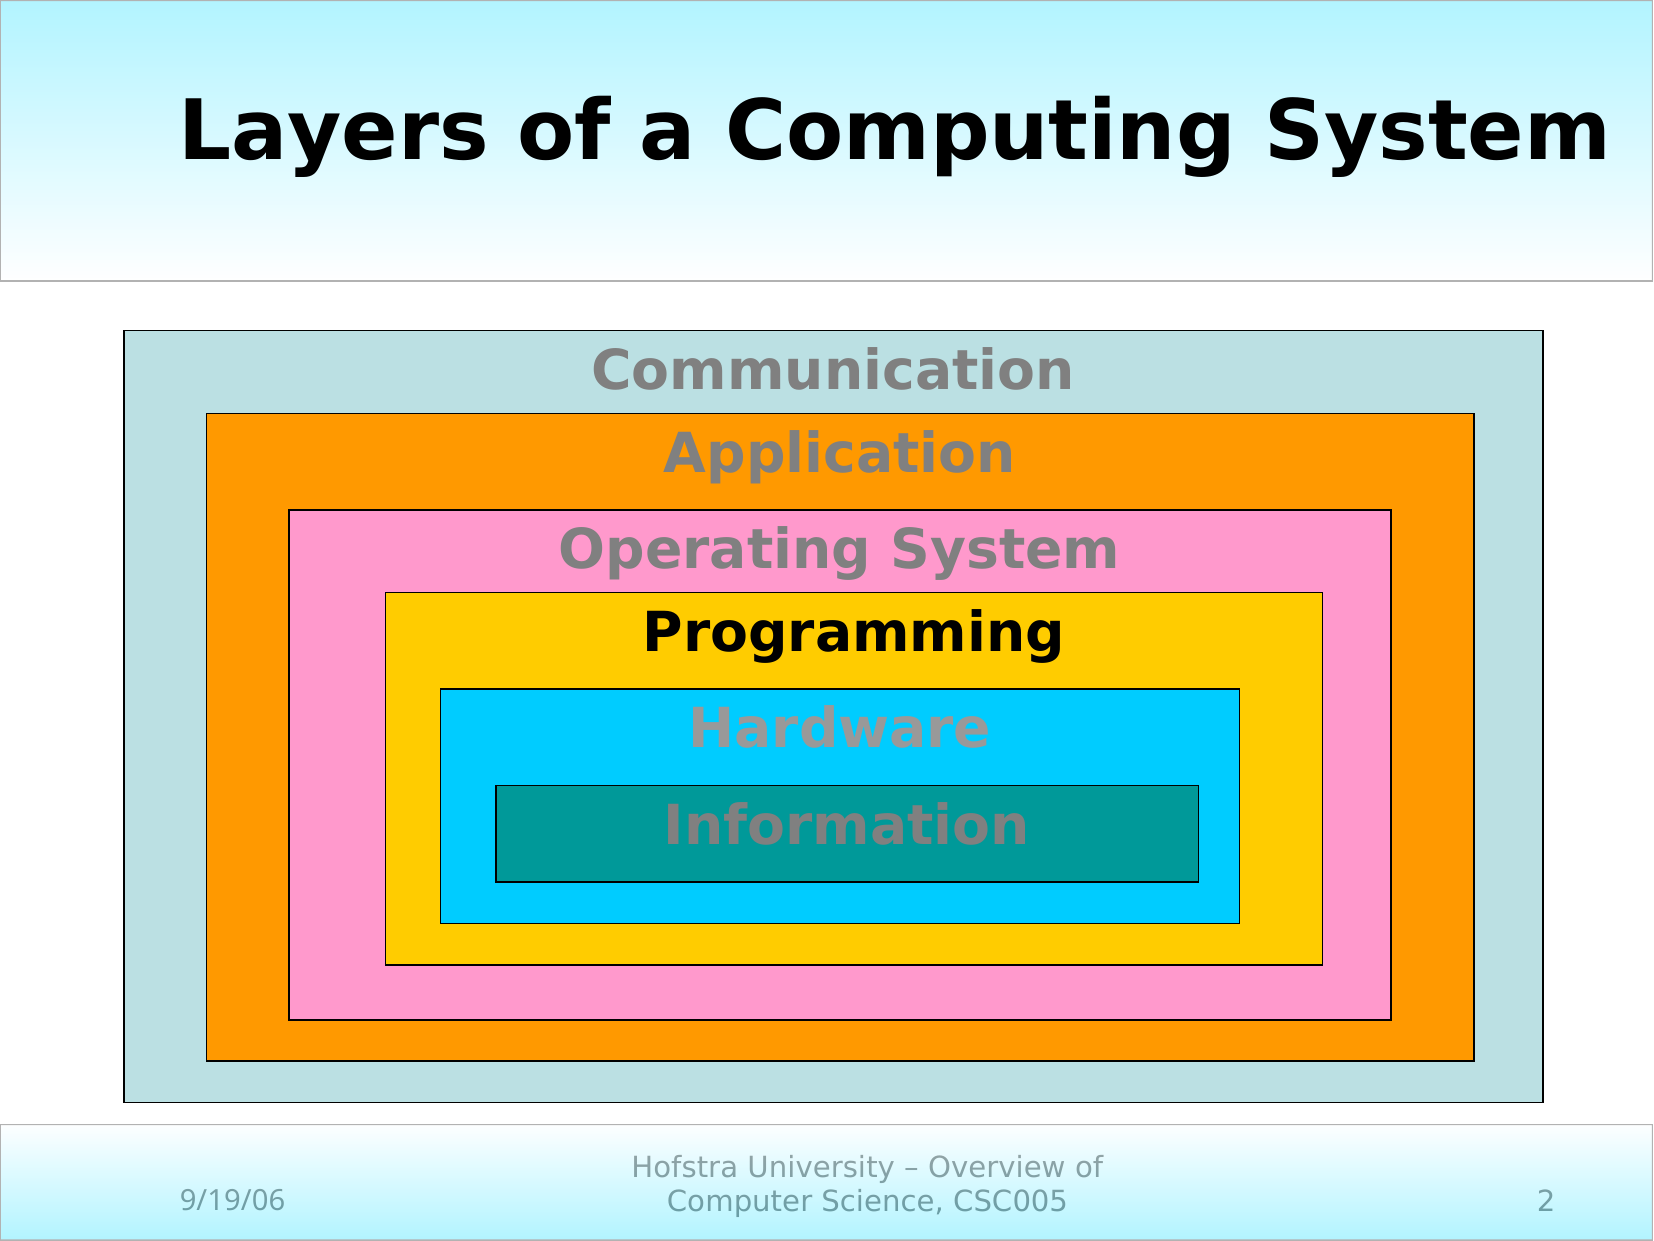

# Layers of a Computing System
Communication
Application
Operating System
Programming
Hardware
Information
09/27/06
2